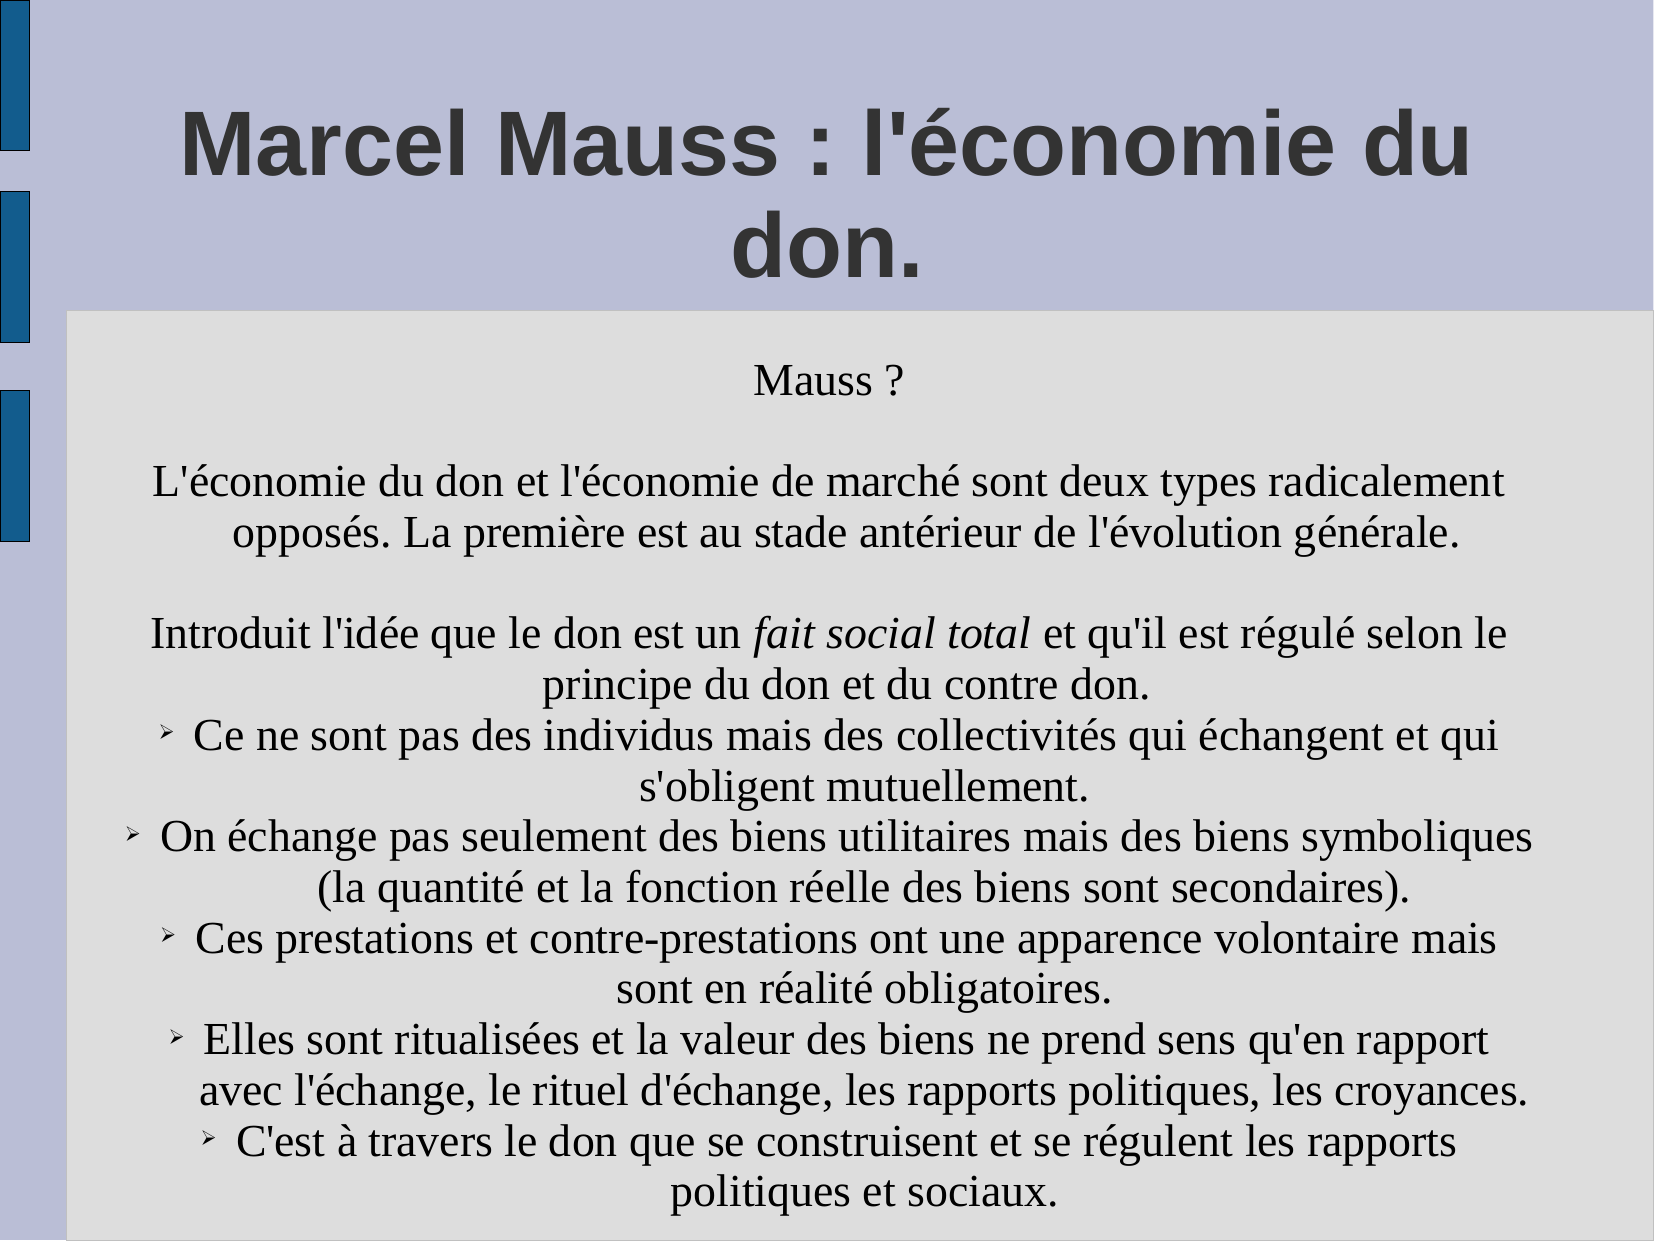

# Marcel Mauss : l'économie du don.
Mauss ?
L'économie du don et l'économie de marché sont deux types radicalement opposés. La première est au stade antérieur de l'évolution générale.
Introduit l'idée que le don est un fait social total et qu'il est régulé selon le principe du don et du contre don.
Ce ne sont pas des individus mais des collectivités qui échangent et qui s'obligent mutuellement.
On échange pas seulement des biens utilitaires mais des biens symboliques (la quantité et la fonction réelle des biens sont secondaires).
Ces prestations et contre-prestations ont une apparence volontaire mais sont en réalité obligatoires.
Elles sont ritualisées et la valeur des biens ne prend sens qu'en rapport avec l'échange, le rituel d'échange, les rapports politiques, les croyances.
C'est à travers le don que se construisent et se régulent les rapports politiques et sociaux.